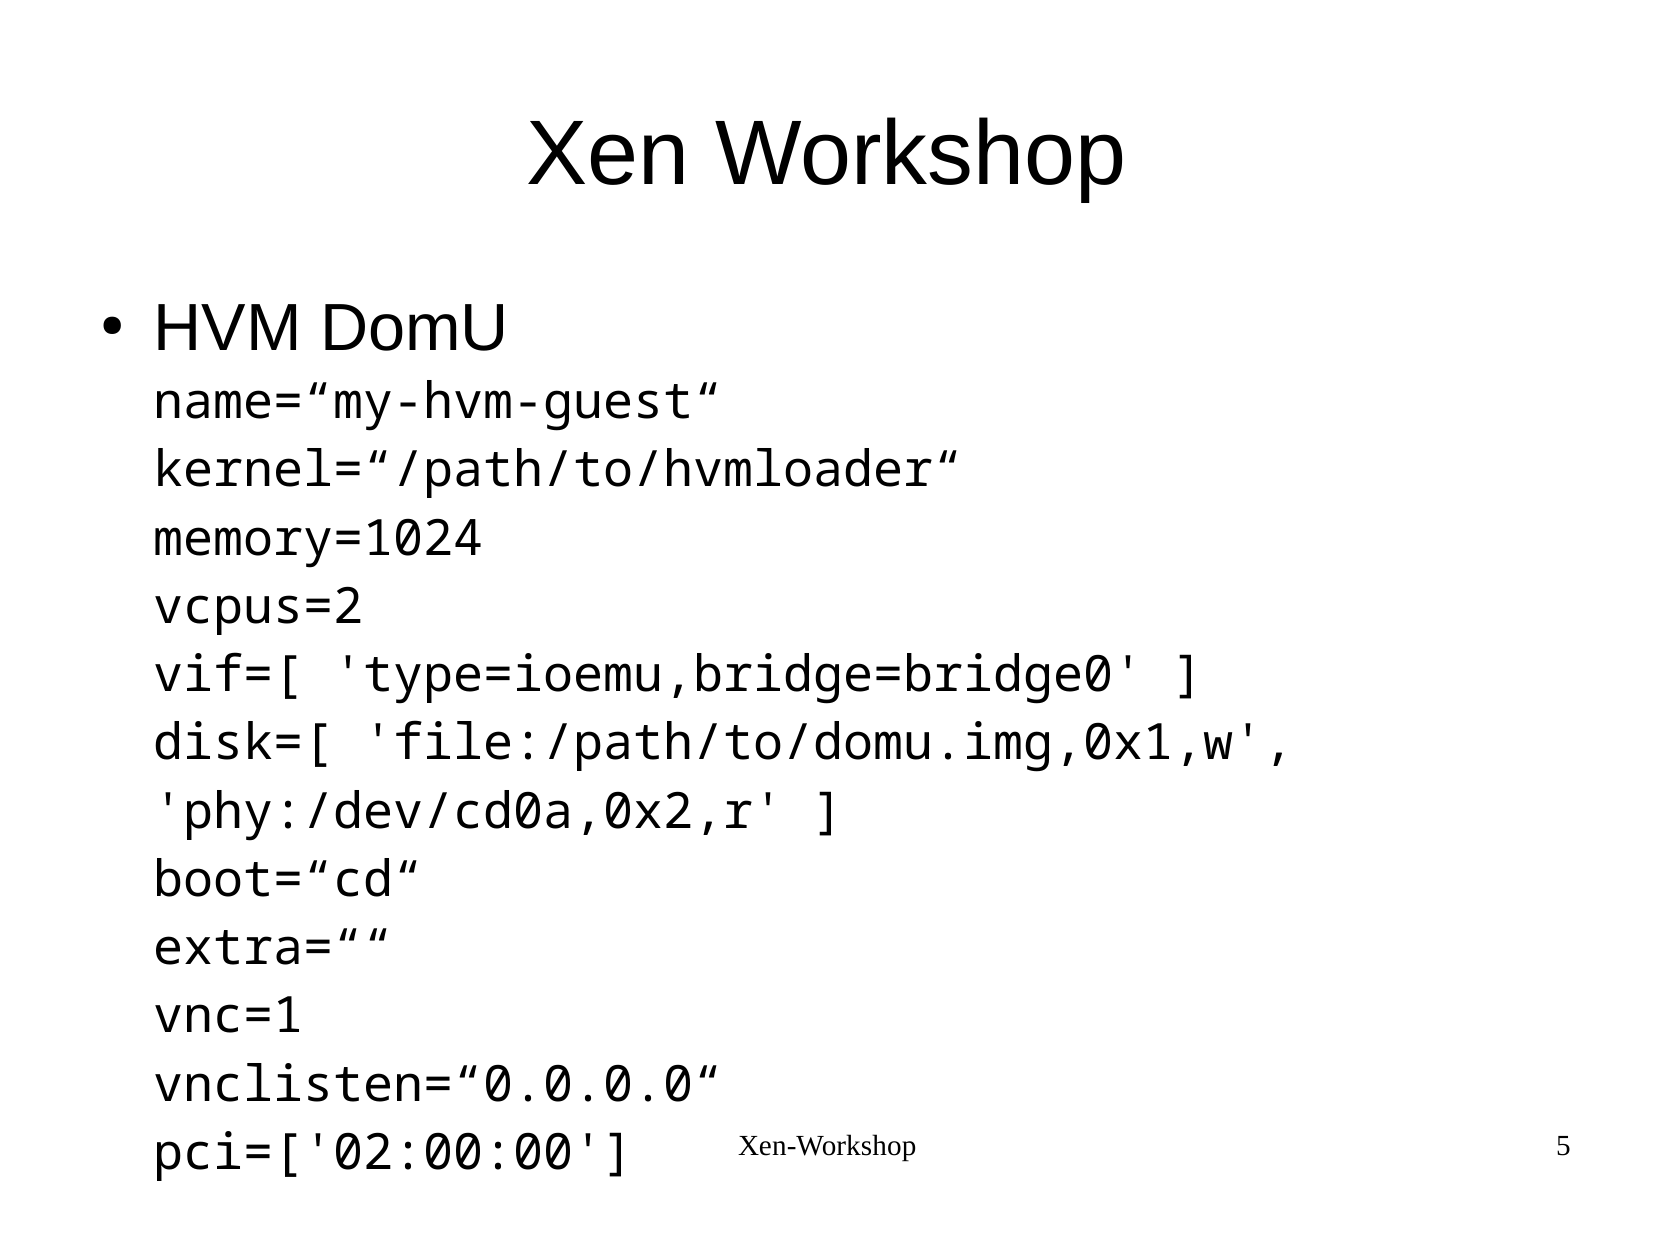

# Xen Workshop
HVM DomU
name=“my-hvm-guest“
kernel=“/path/to/hvmloader“
memory=1024
vcpus=2
vif=[ 'type=ioemu,bridge=bridge0' ]
disk=[ 'file:/path/to/domu.img,0x1,w', 'phy:/dev/cd0a,0x2,r' ]
boot=“cd“
extra=““
vnc=1
vnclisten=“0.0.0.0“
pci=['02:00:00']
Xen-Workshop
5